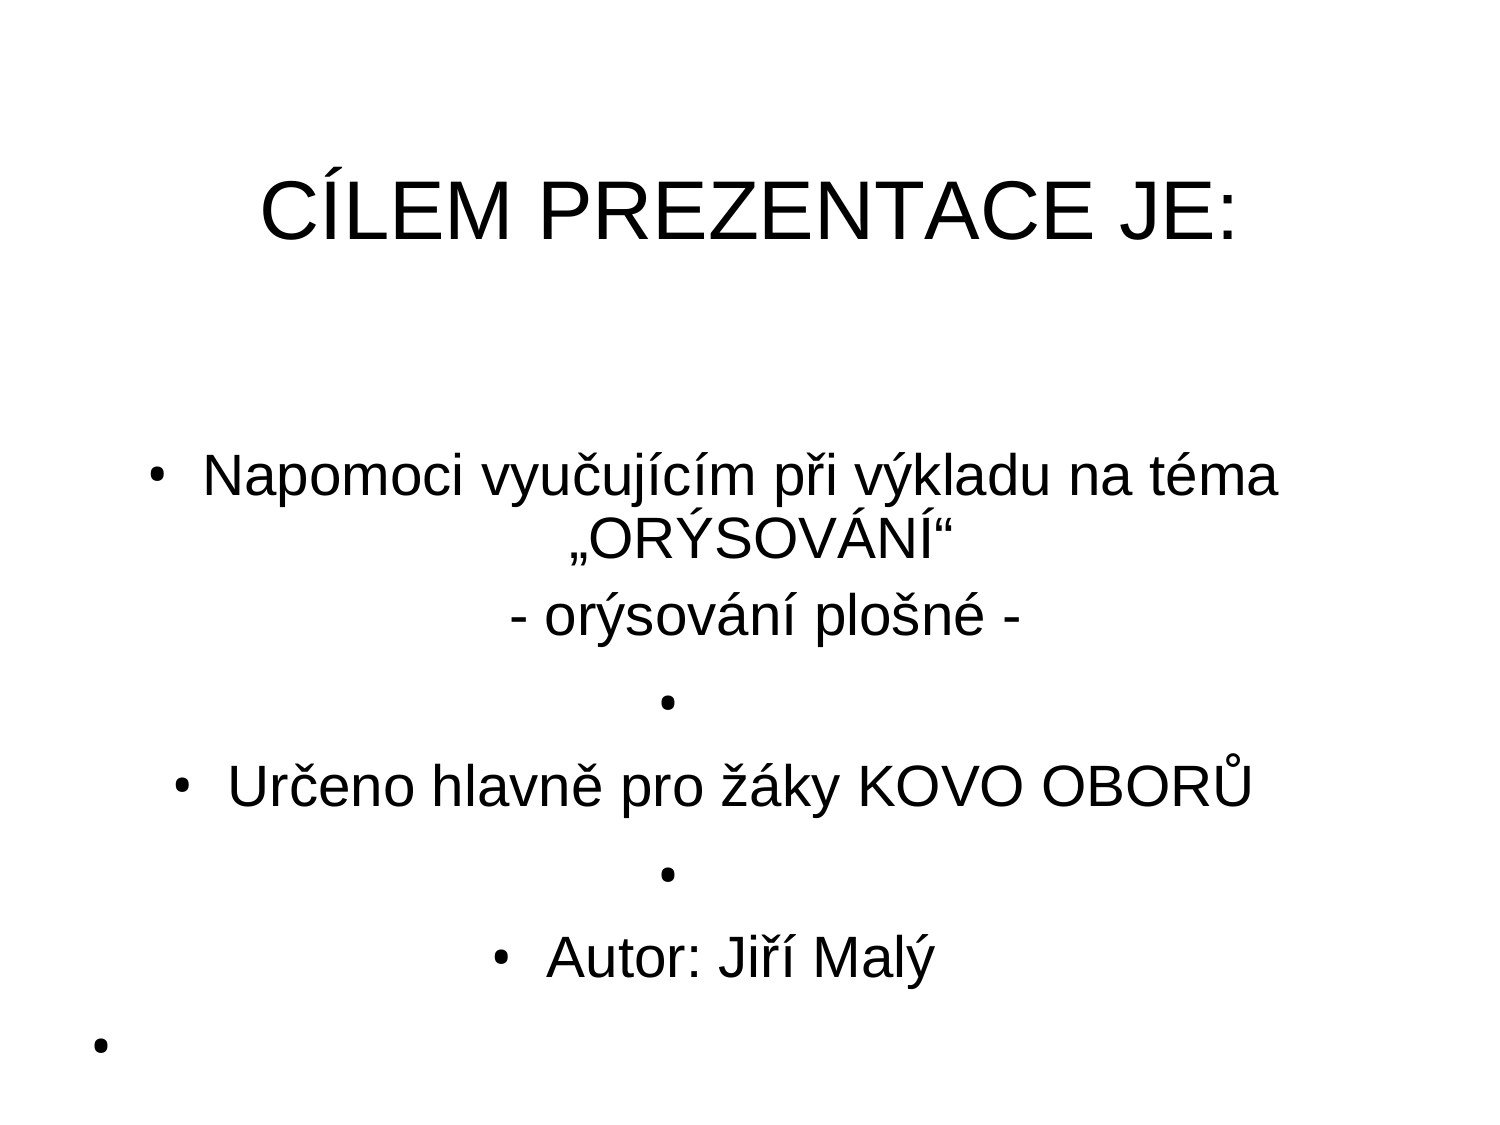

# CÍLEM PREZENTACE JE:
Napomoci vyučujícím při výkladu na téma „ORÝSOVÁNÍ“
 - orýsování plošné -
Určeno hlavně pro žáky KOVO OBORŮ
Autor: Jiří Malý